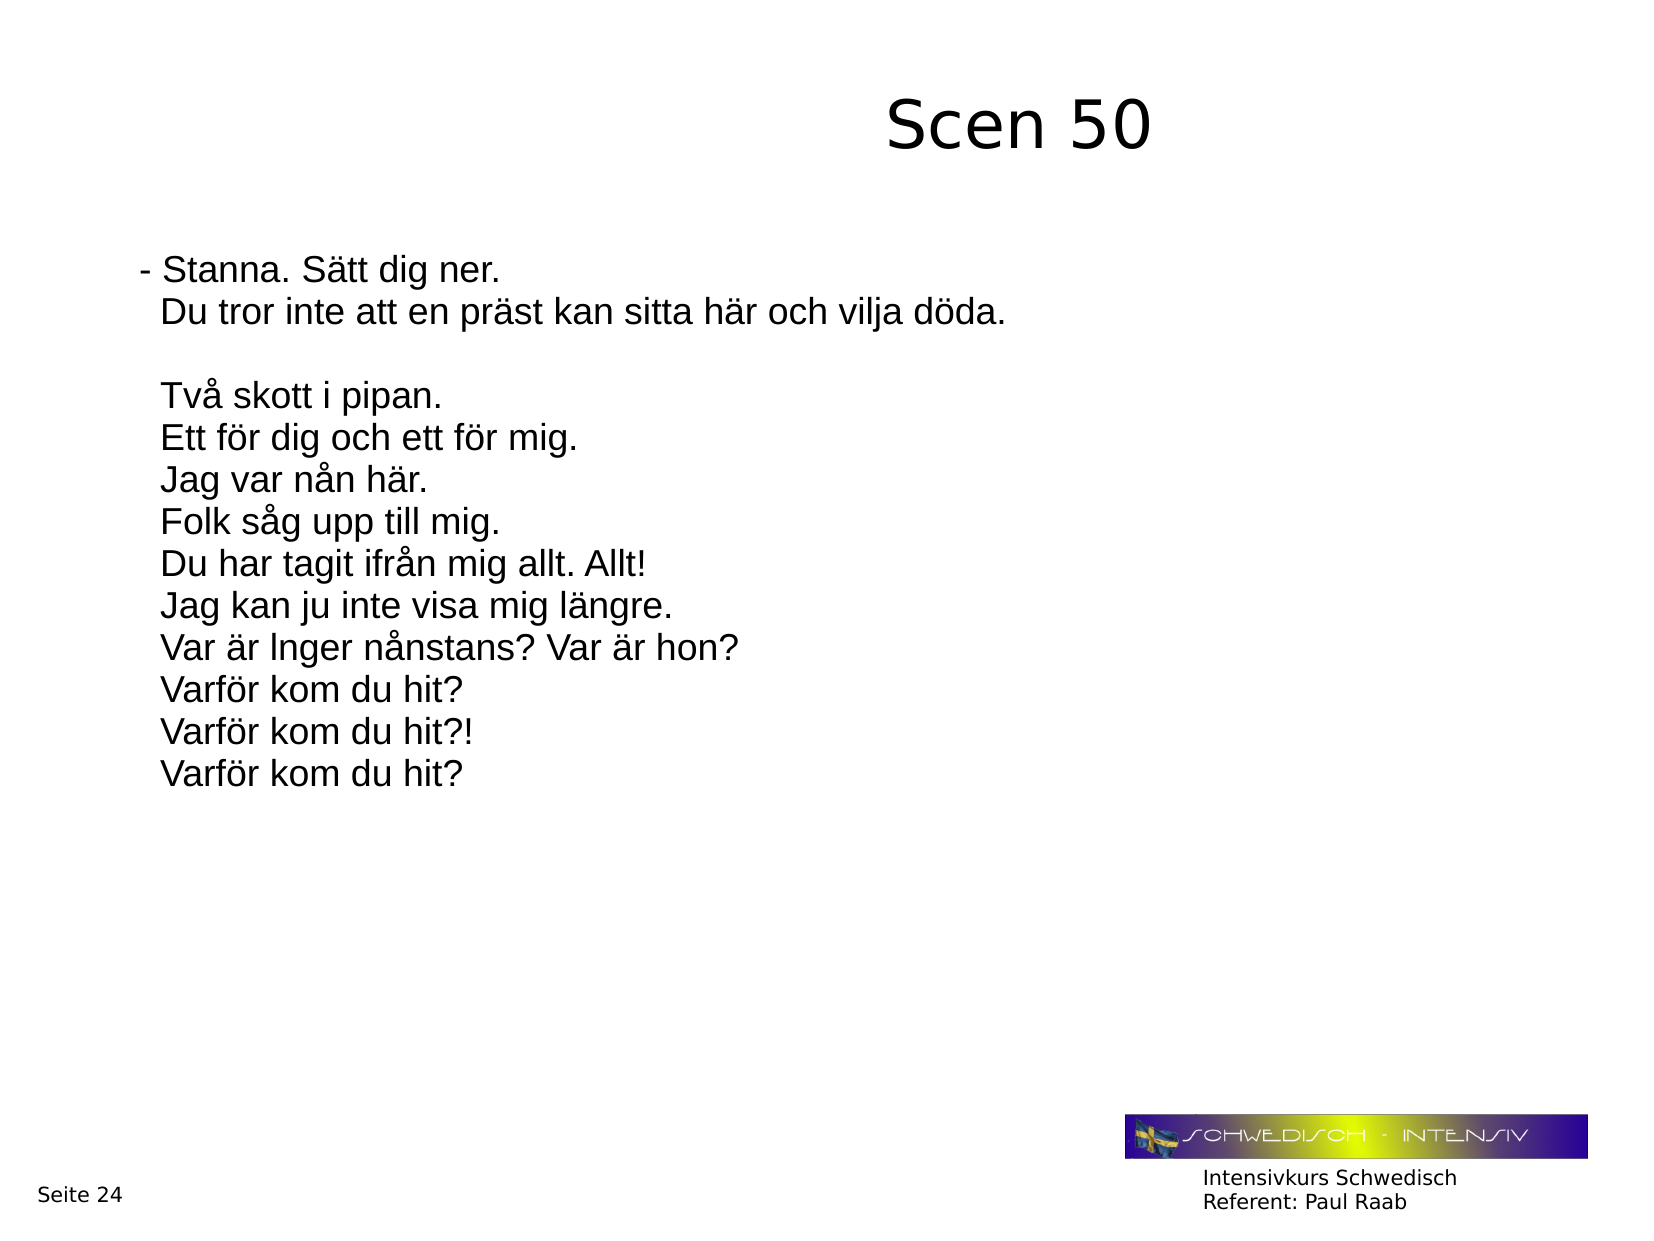

Scen 50
- Stanna. Sätt dig ner.
 Du tror inte att en präst kan sitta här och vilja döda.
 Två skott i pipan.
 Ett för dig och ett för mig.
 Jag var nån här.
 Folk såg upp till mig.
 Du har tagit ifrån mig allt. Allt!
 Jag kan ju inte visa mig längre.
 Var är lnger nånstans? Var är hon?
 Varför kom du hit?
 Varför kom du hit?!
 Varför kom du hit?